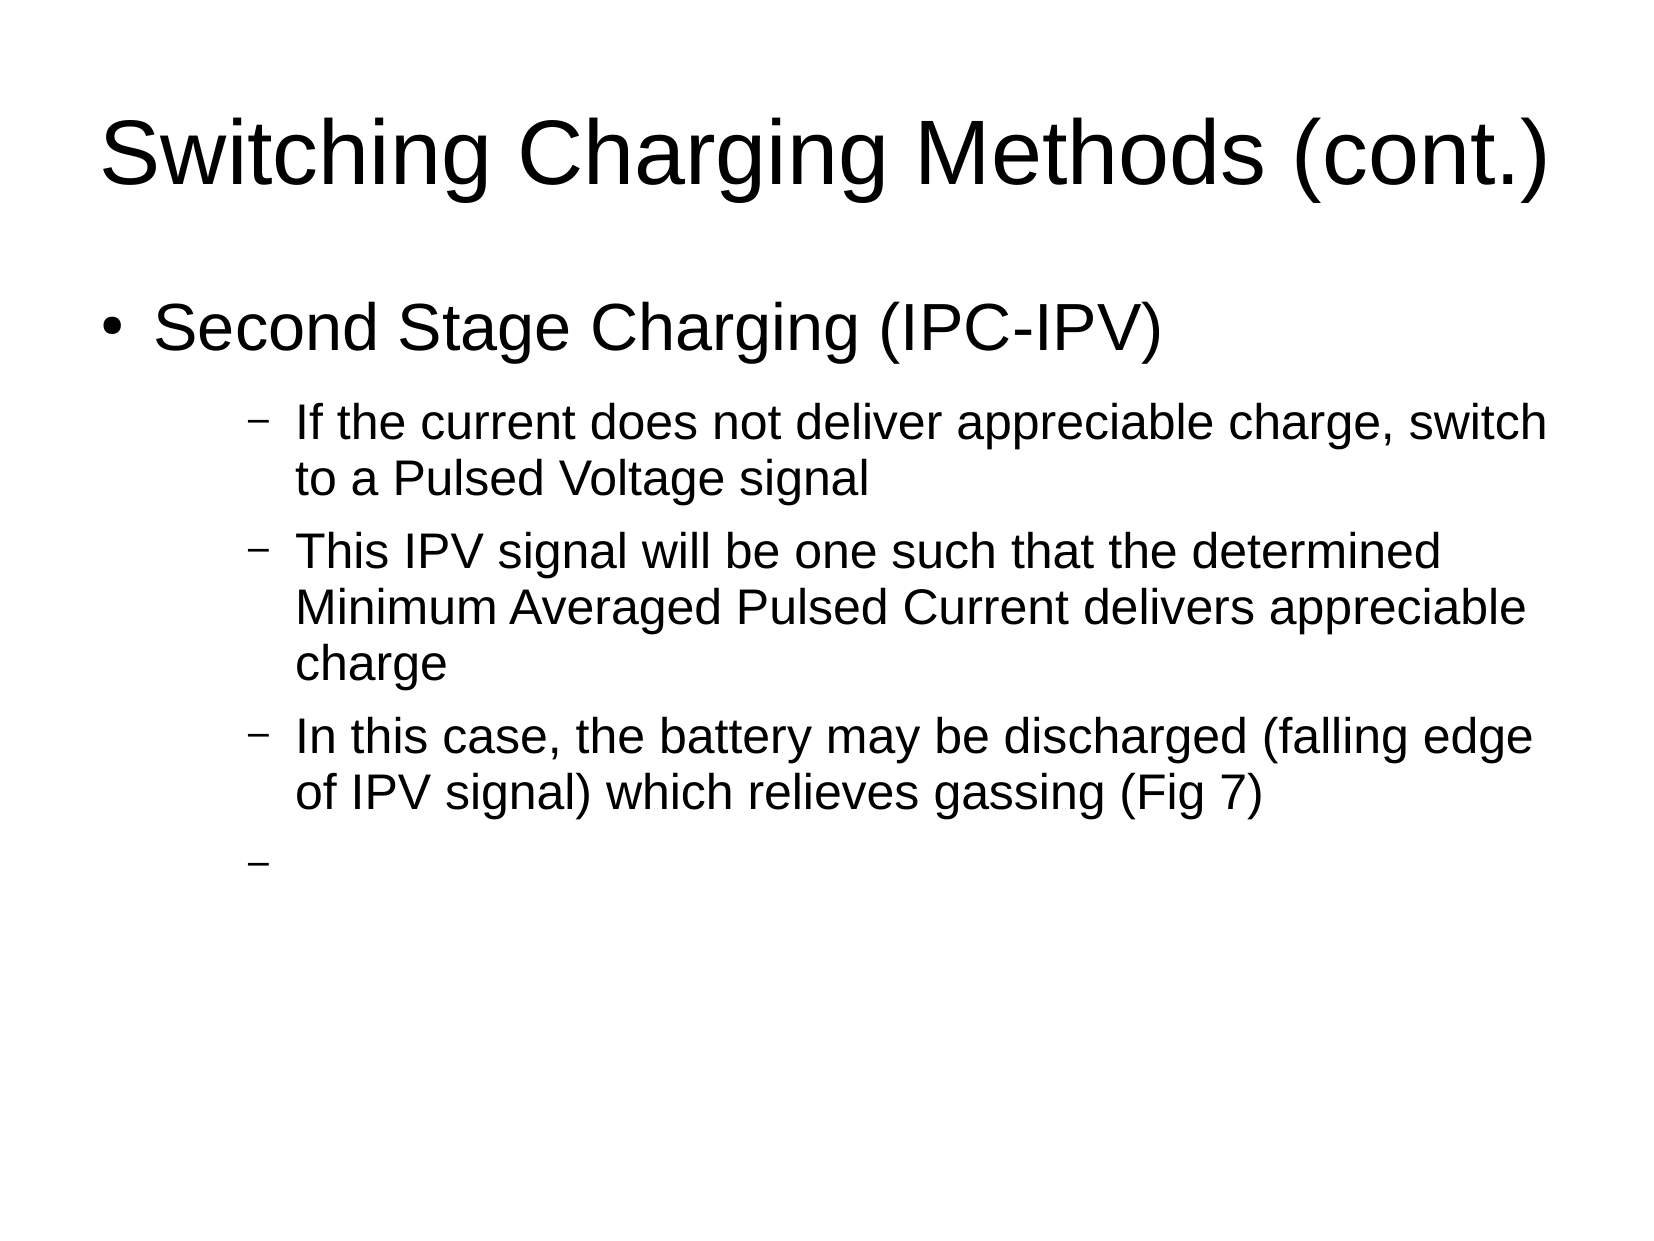

# Switching Charging Methods (cont.)
Second Stage Charging (IPC-IPV)
If the current does not deliver appreciable charge, switch to a Pulsed Voltage signal
This IPV signal will be one such that the determined Minimum Averaged Pulsed Current delivers appreciable charge
In this case, the battery may be discharged (falling edge of IPV signal) which relieves gassing (Fig 7)